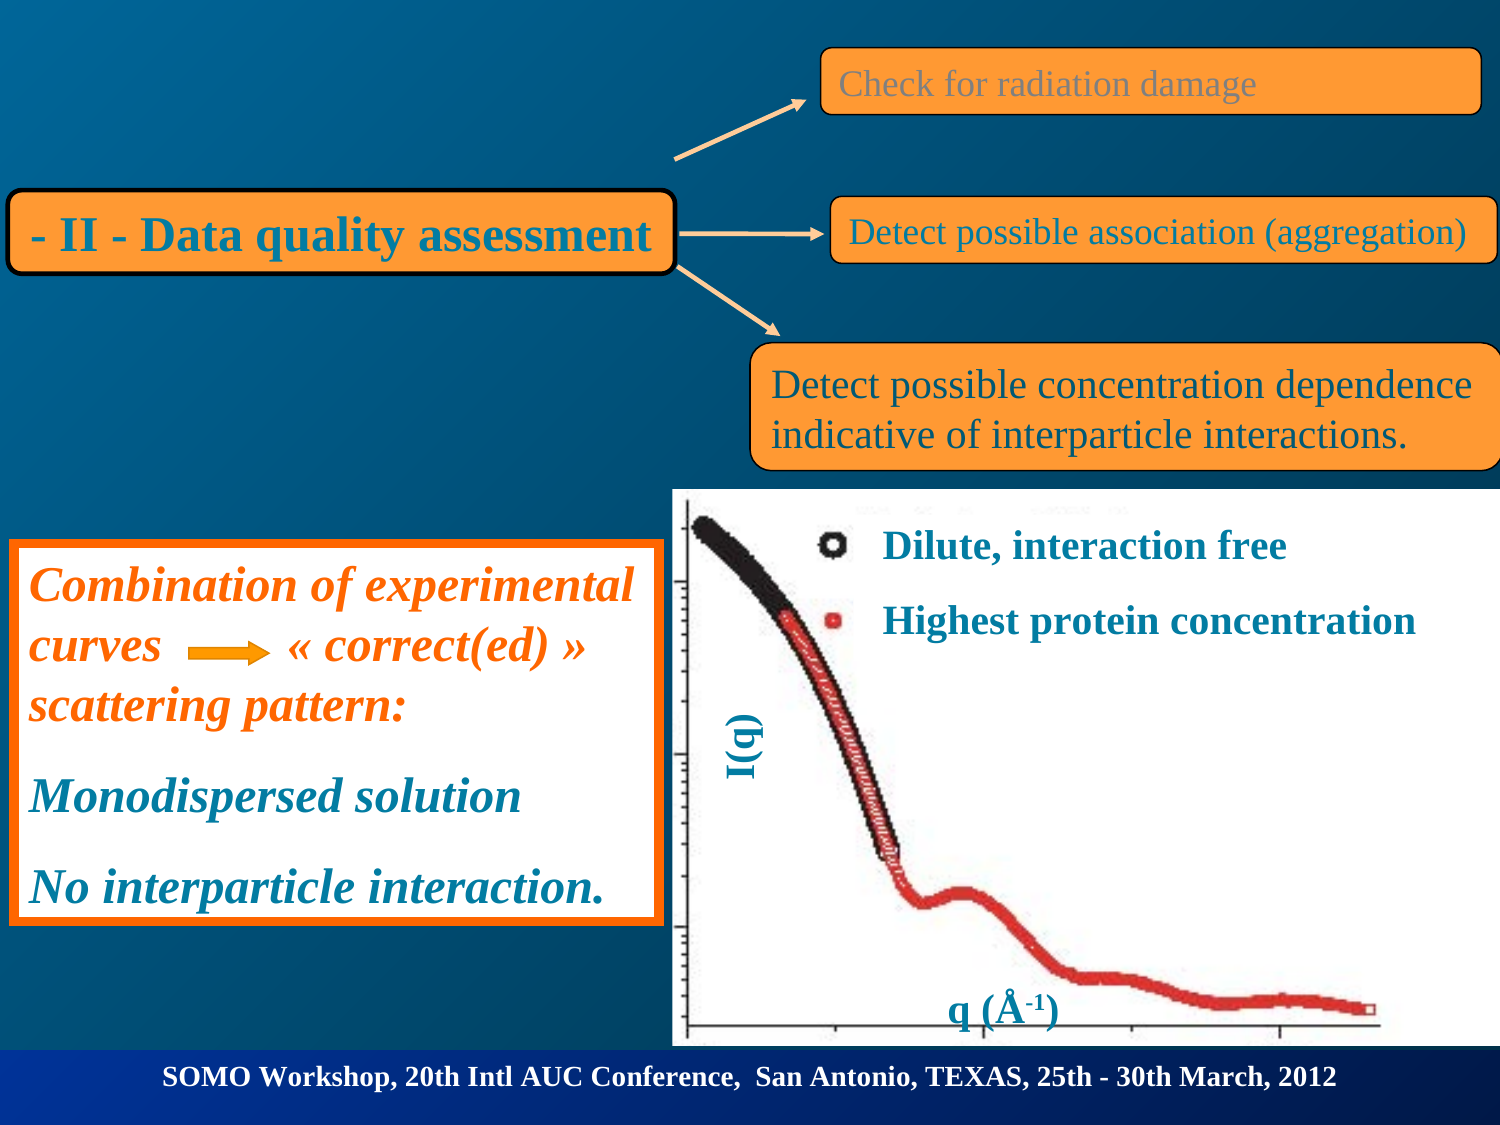

Check for radiation damage
- II - Data quality assessment
Detect possible association (aggregation)
Detect possible concentration dependence indicative of interparticle interactions.
I(q)
q (Å-1)
Dilute, interaction free
Highest protein concentration
Combination of experimental curves « correct(ed) » scattering pattern:
Monodispersed solution
No interparticle interaction.
SOMO Workshop, 20th Intl AUC Conference, San Antonio, TEXAS, 25th - 30th March, 2012